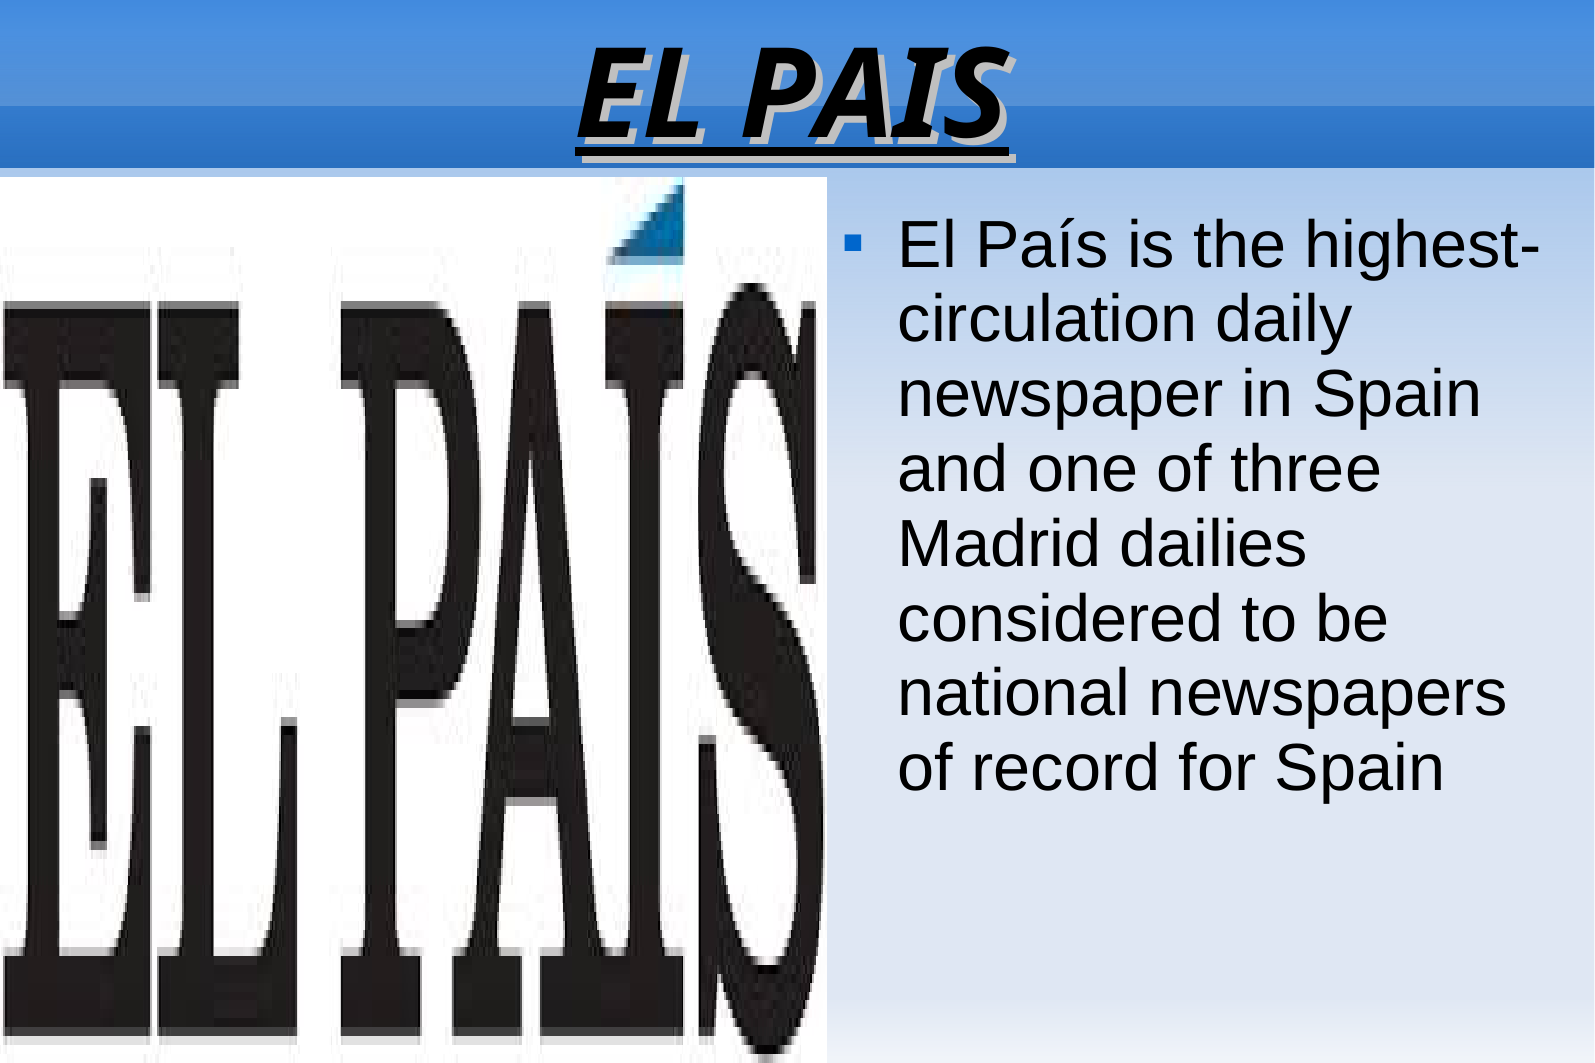

# EL PAIS
El País is the highest-circulation daily newspaper in Spain and one of three Madrid dailies considered to be national newspapers of record for Spain